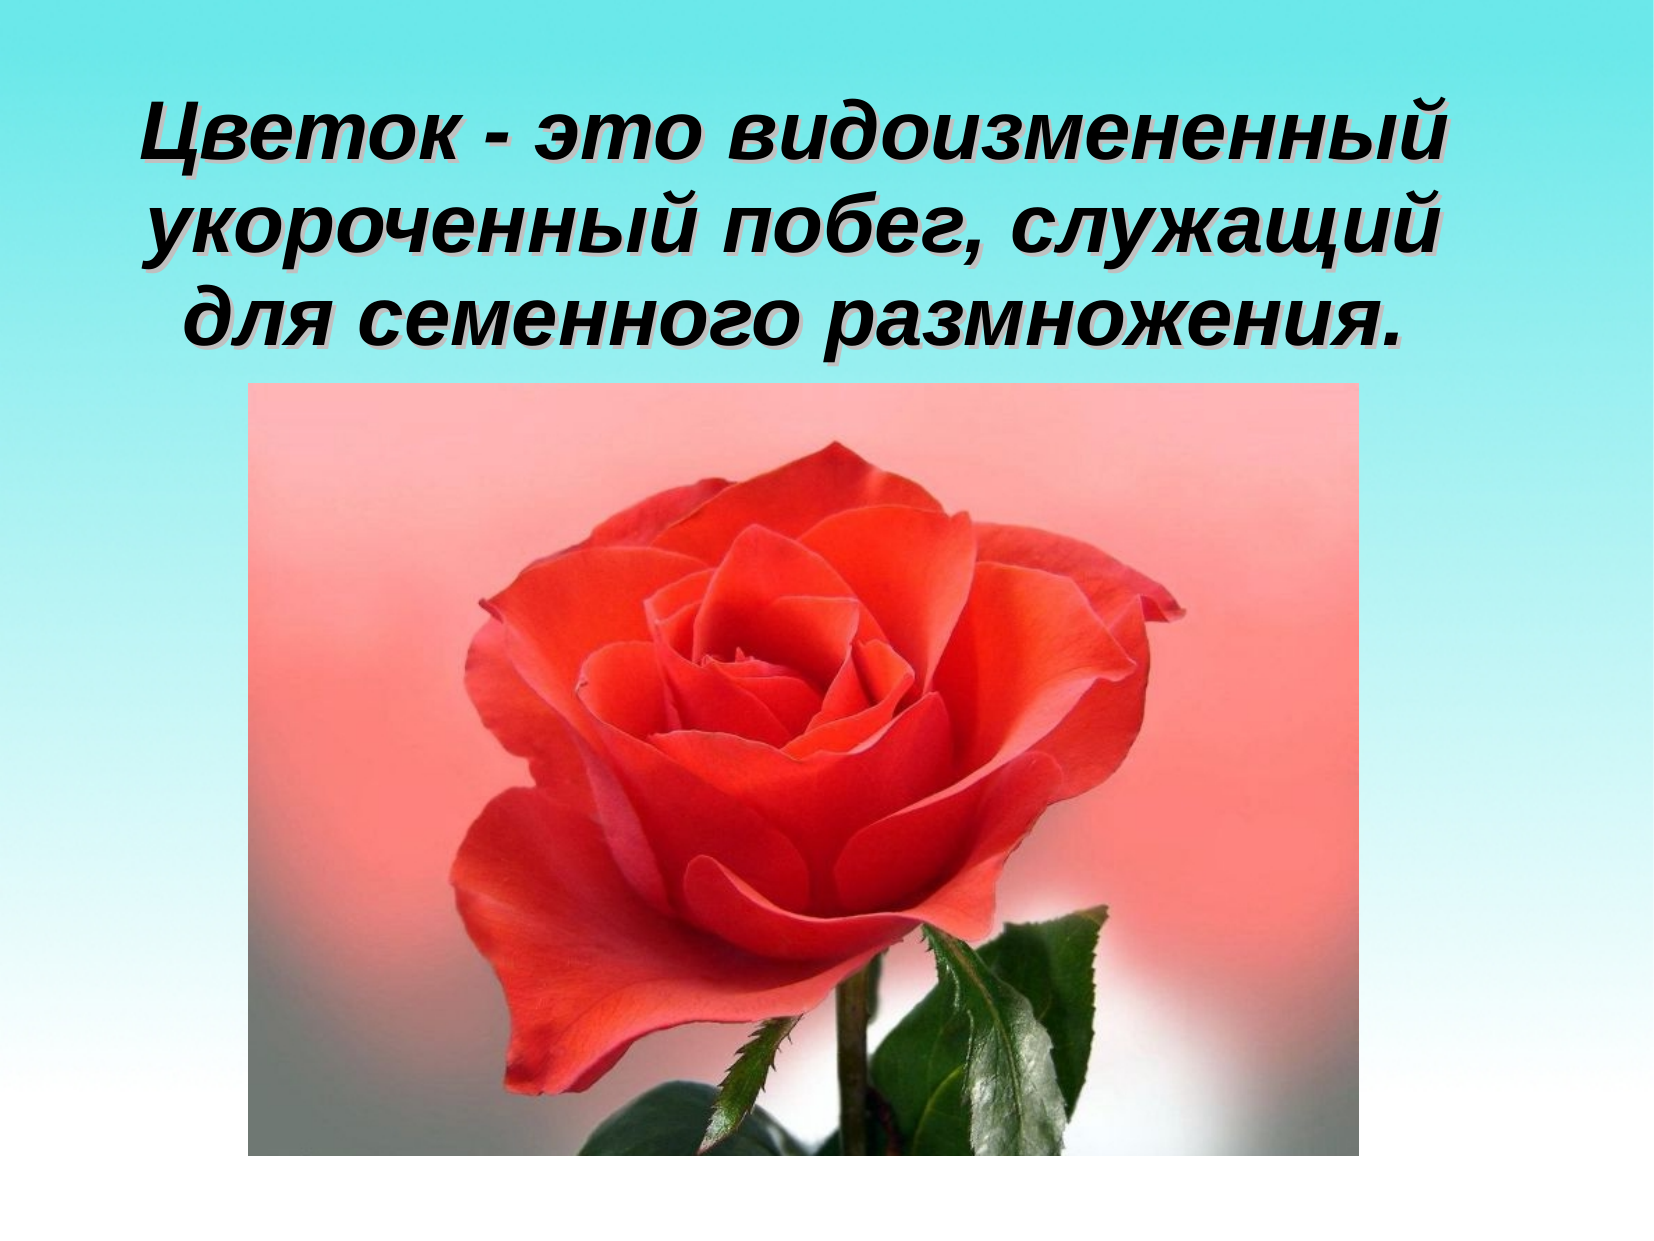

# Цветок - это видоизмененный укороченный побег, служащий для семенного размножения.